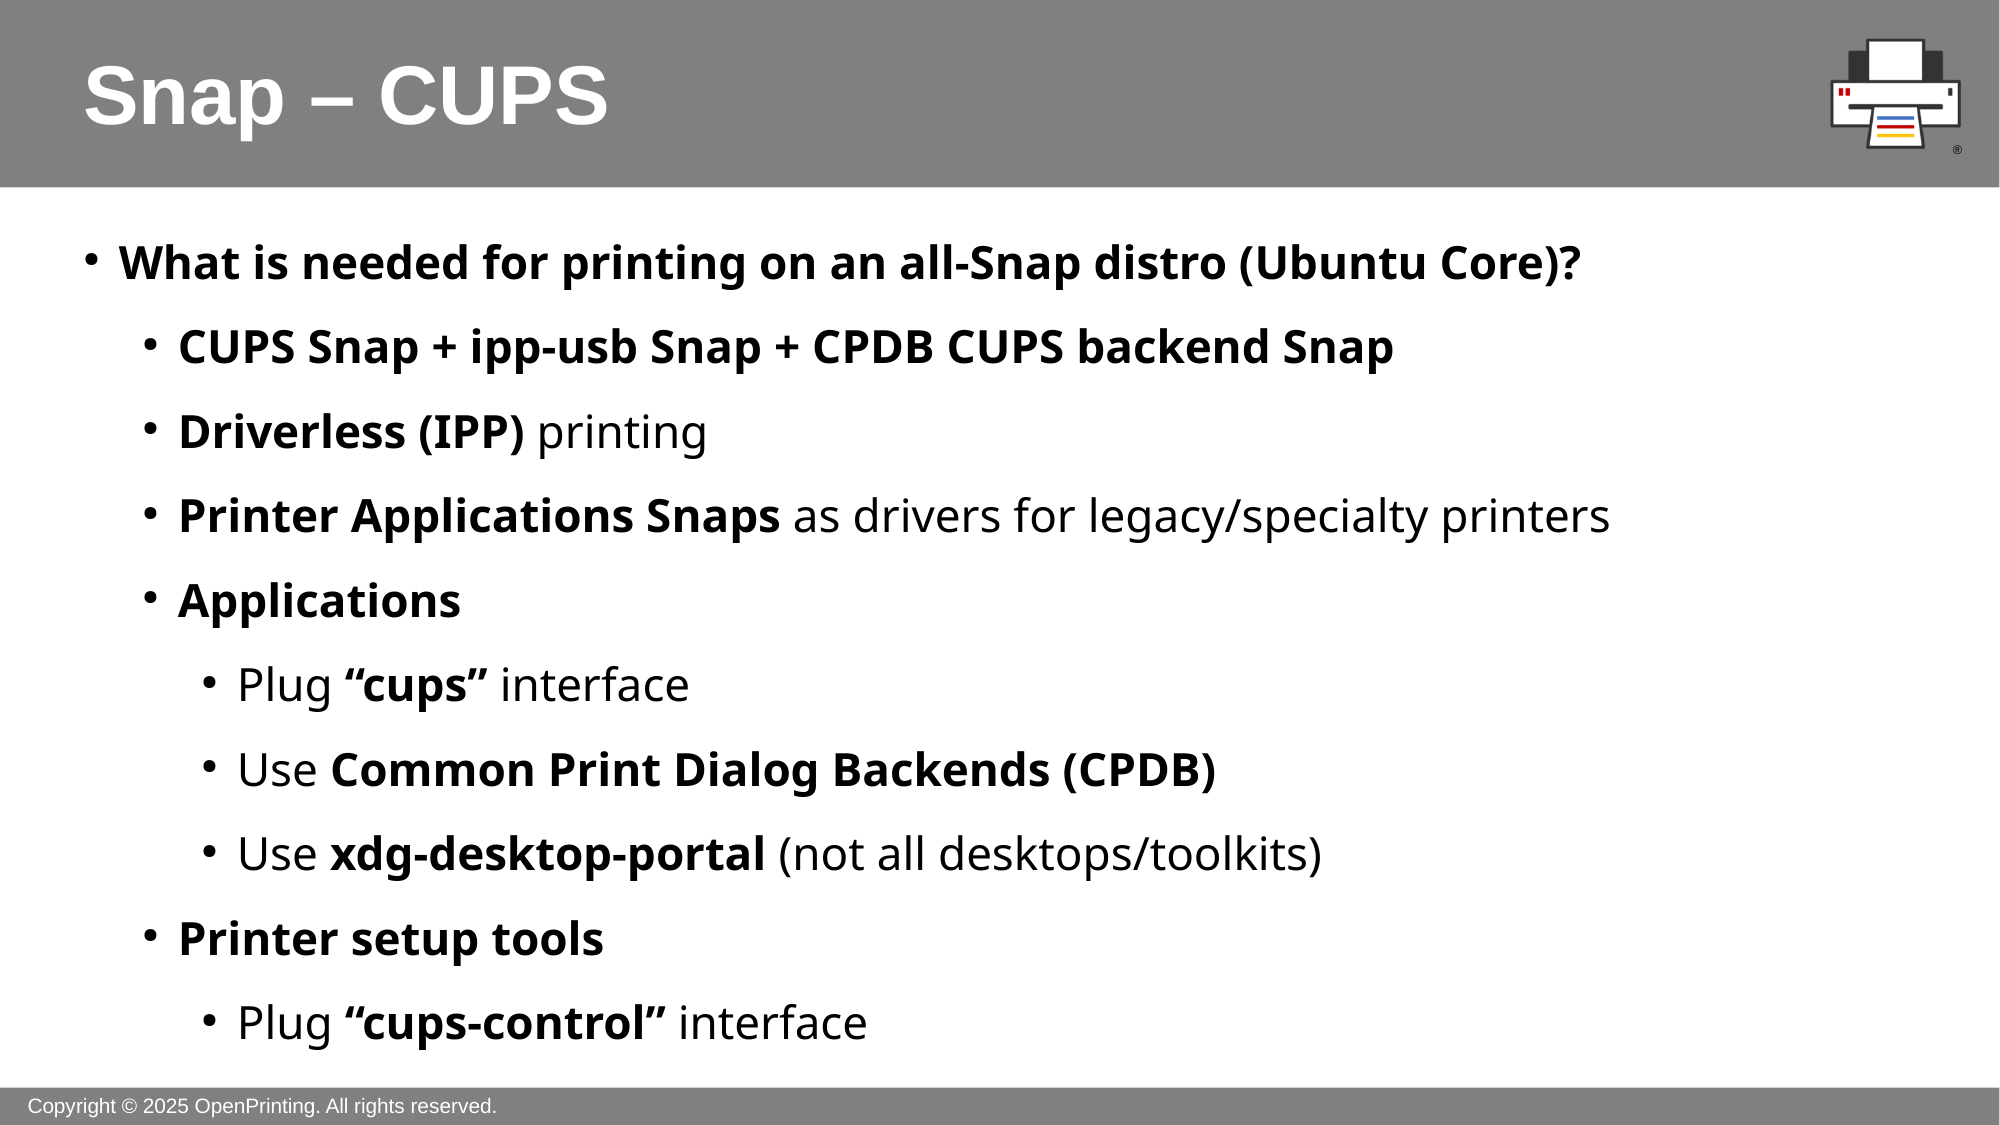

Snap – CUPS
# What is needed for printing on an all-Snap distro (Ubuntu Core)?
CUPS Snap + ipp-usb Snap + CPDB CUPS backend Snap
Driverless (IPP) printing
Printer Applications Snaps as drivers for legacy/specialty printers
Applications
Plug “cups” interface
Use Common Print Dialog Backends (CPDB)
Use xdg-desktop-portal (not all desktops/toolkits)
Printer setup tools
Plug “cups-control” interface